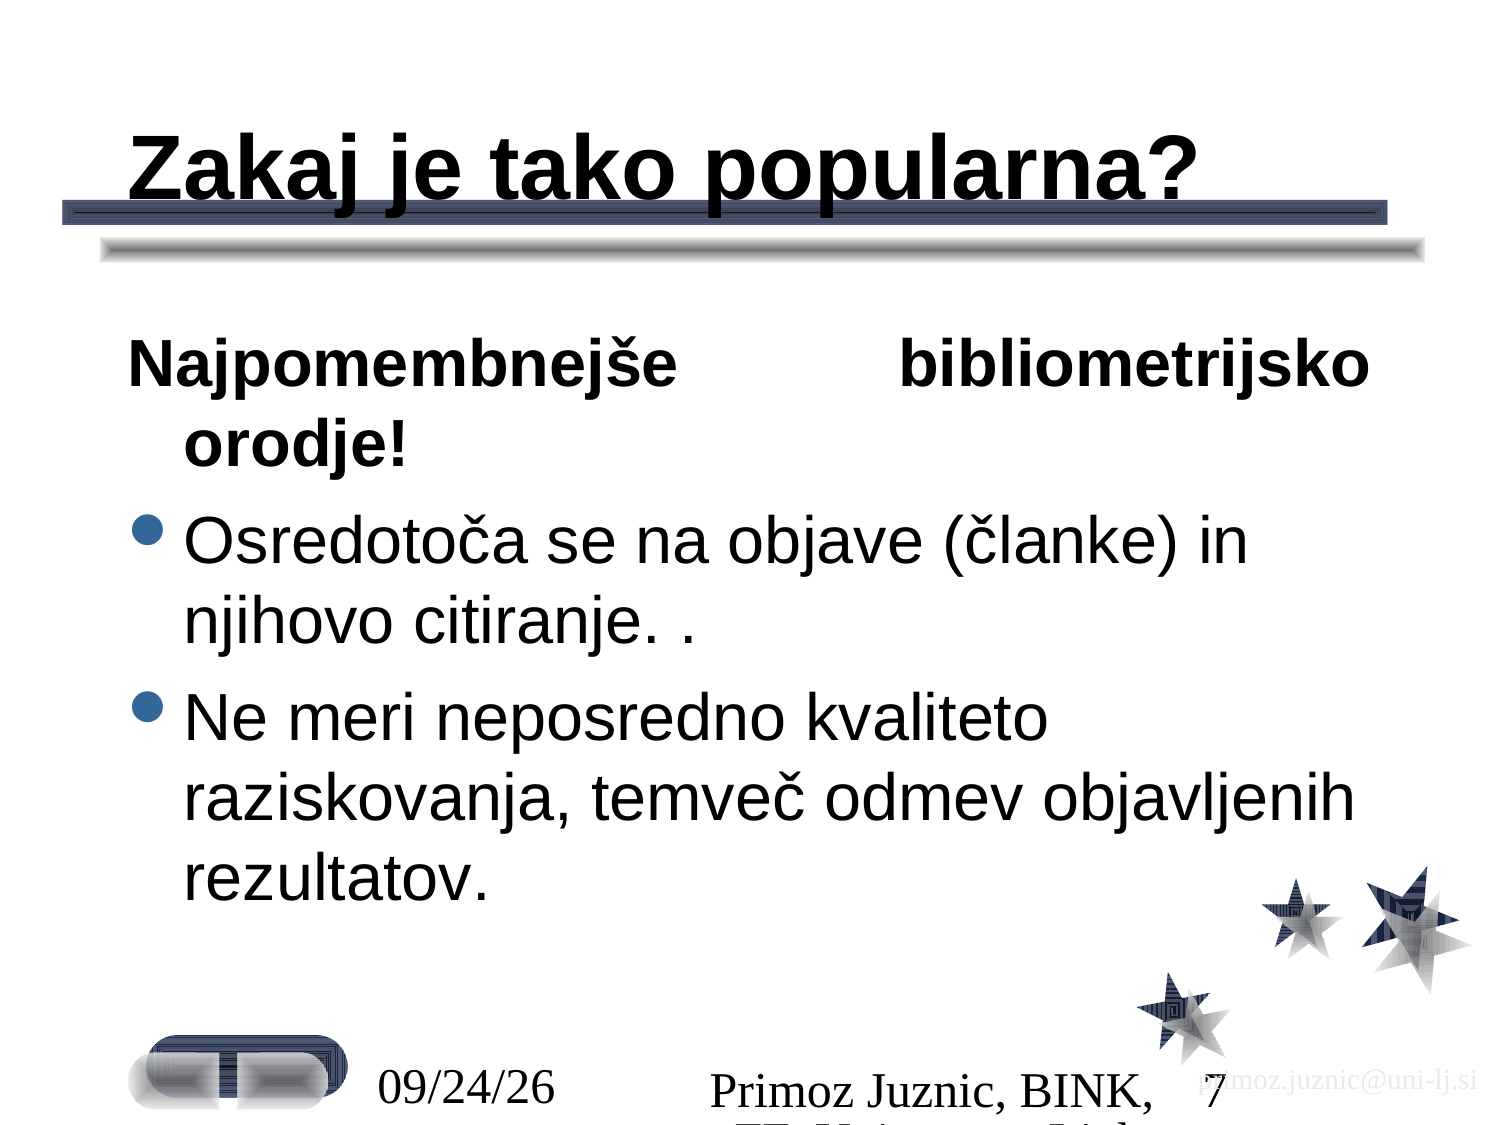

# Zakaj je tako popularna?
Najpomembnejše bibliometrijsko orodje!
Osredotoča se na objave (članke) in njihovo citiranje. .
Ne meri neposredno kvaliteto raziskovanja, temveč odmev objavljenih rezultatov.
Primoz Juznic, BINK, FF, Univerza v Ljubljani
7